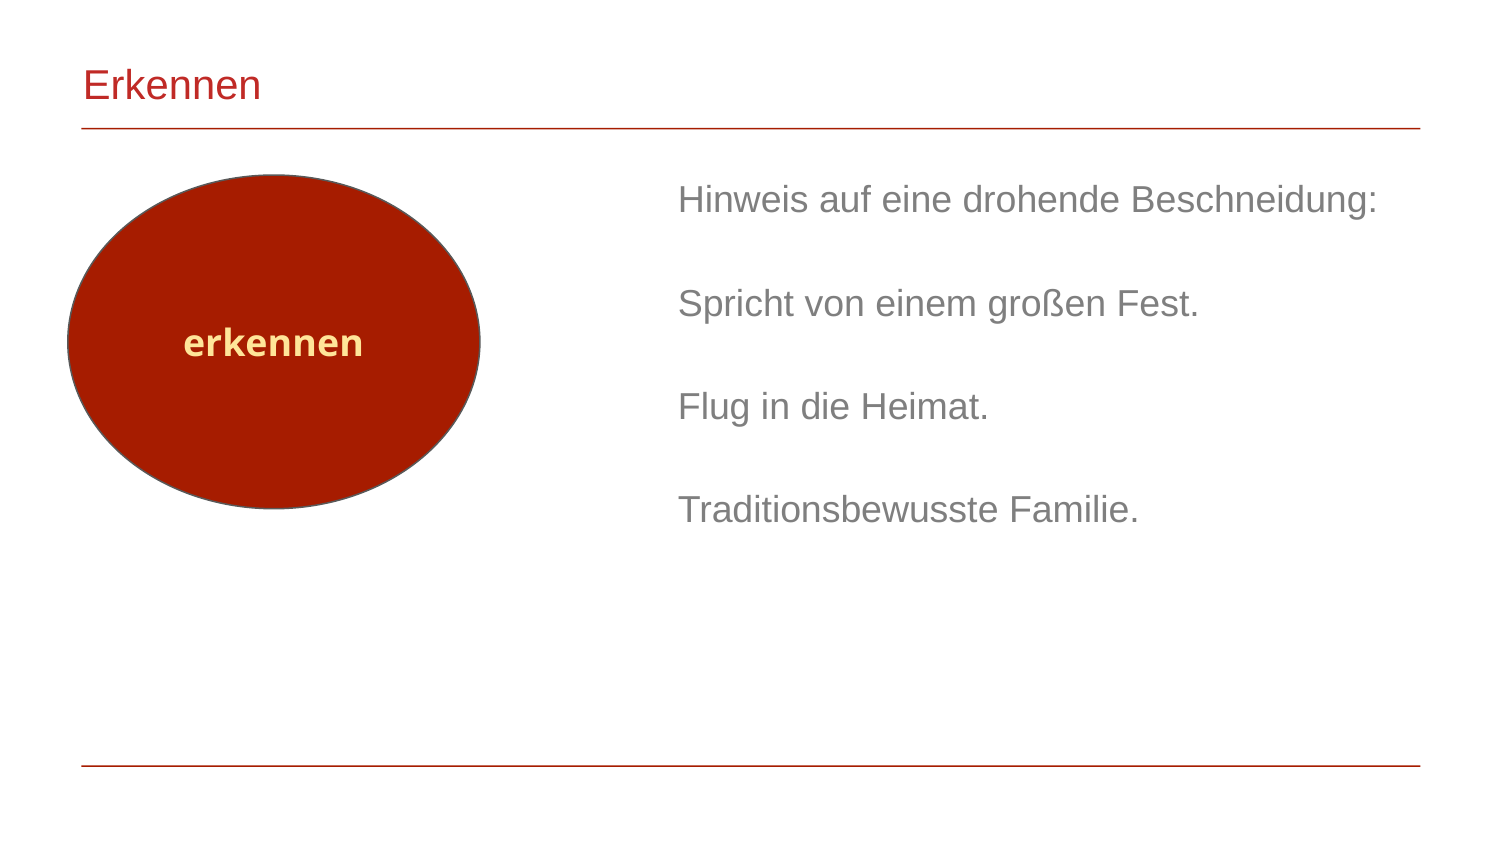

Erkennen
Hinweis auf eine drohende Beschneidung:
Spricht von einem großen Fest.
Flug in die Heimat.
Traditionsbewusste Familie.
erkennen